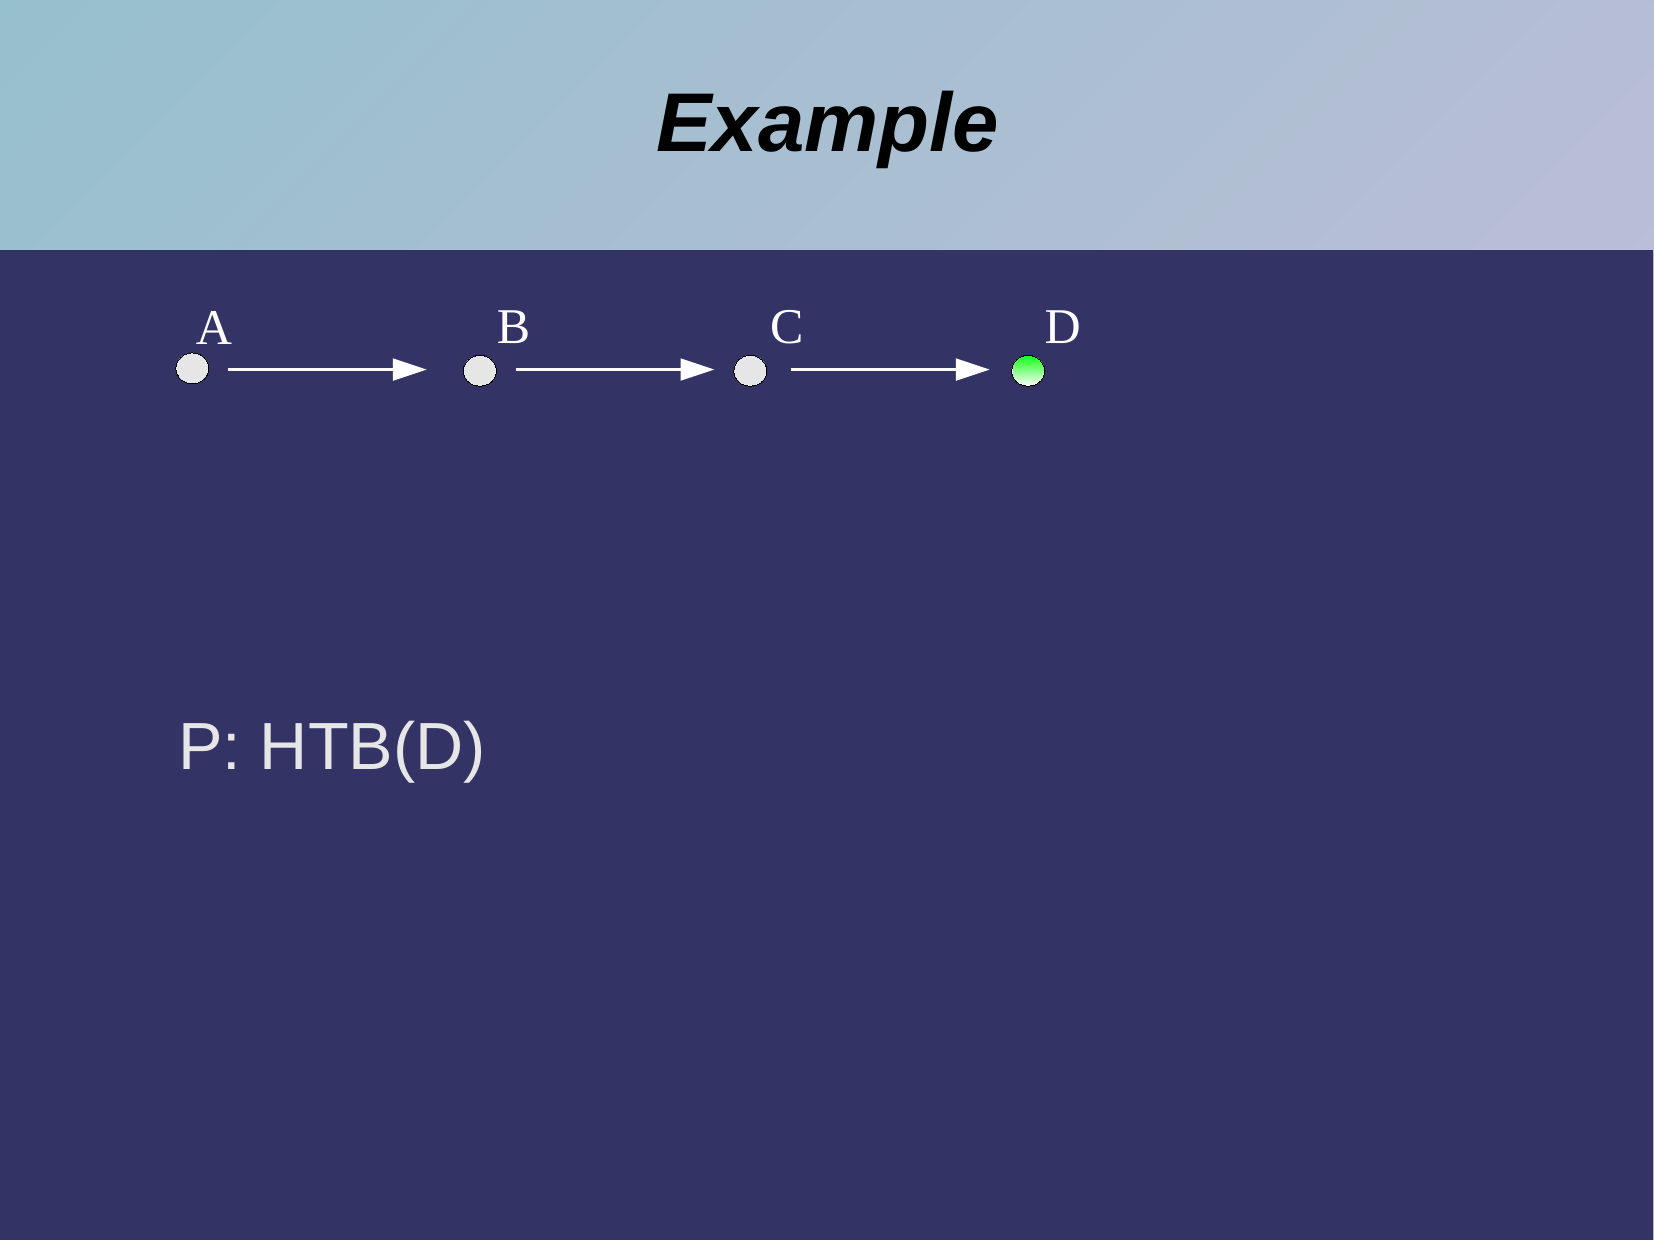

# Example
B
C
D
A
P: HTB(D)